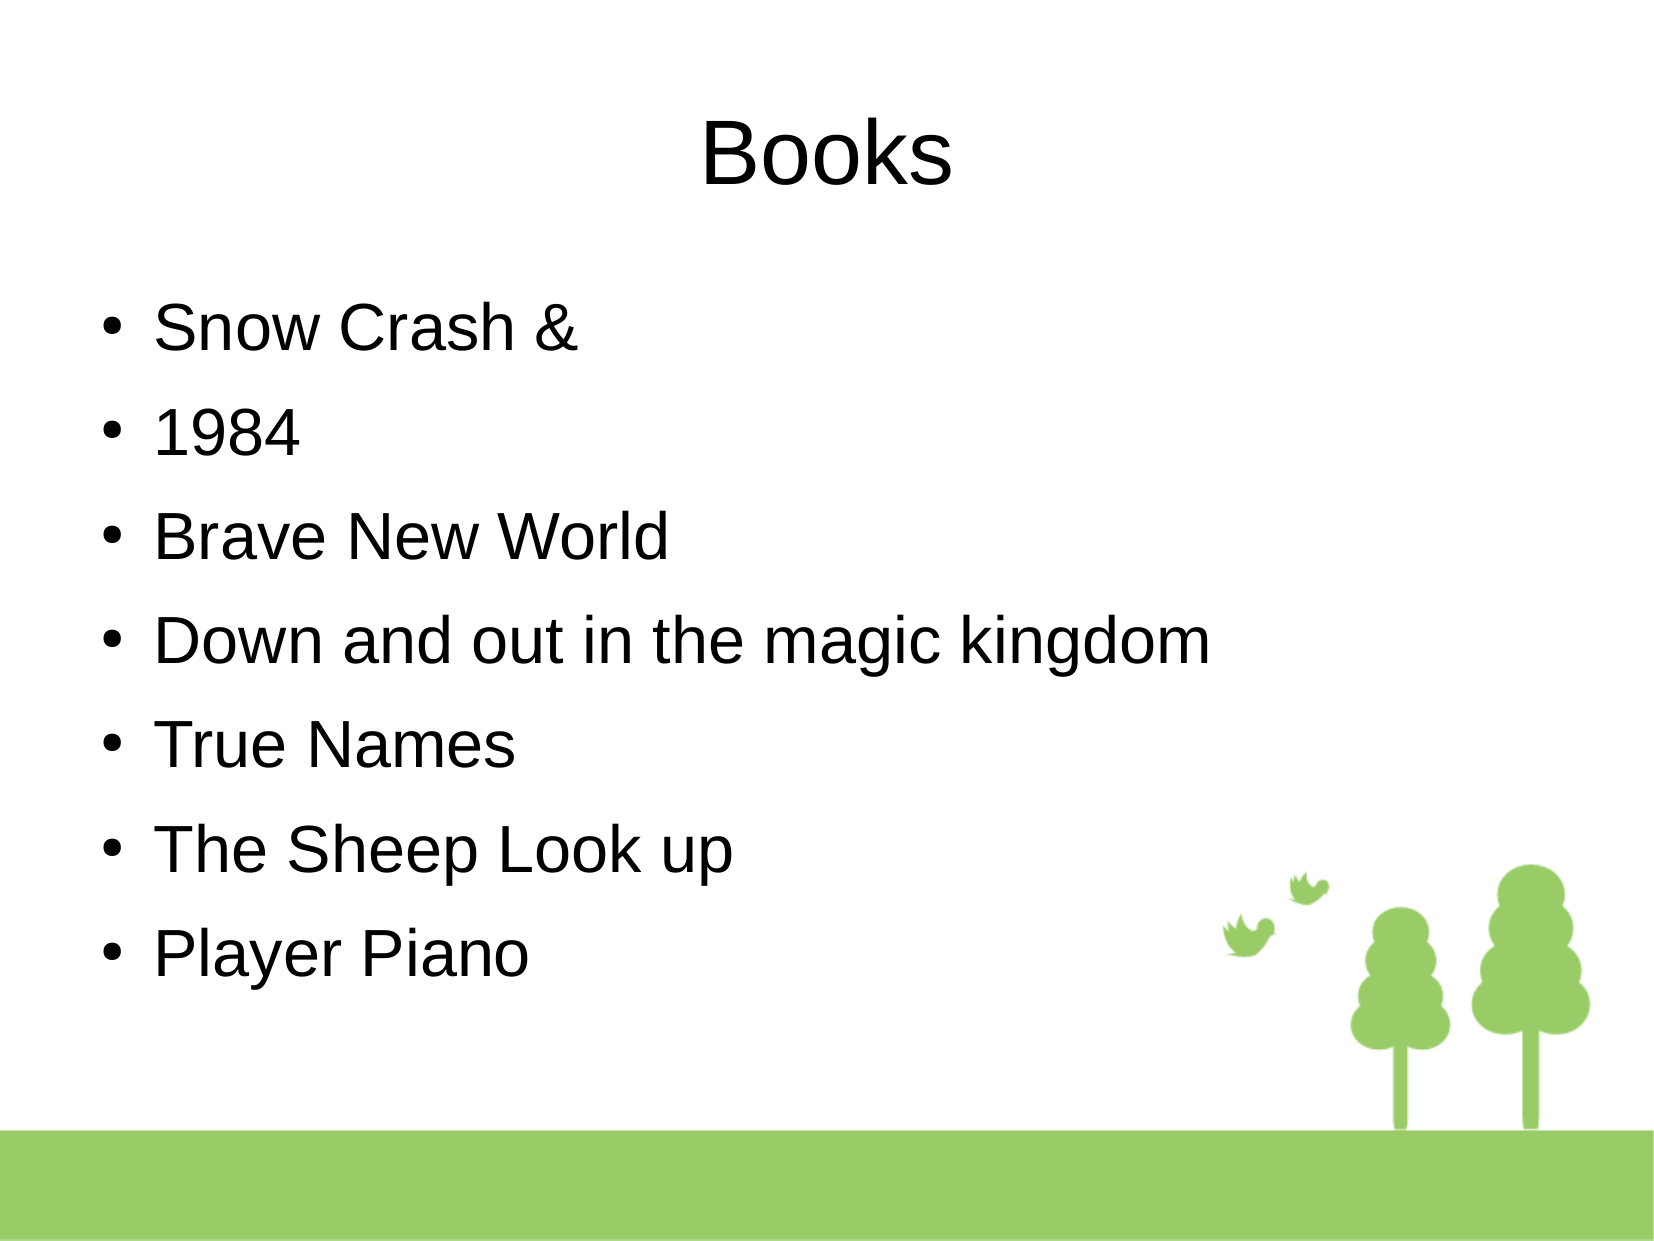

# Books
Snow Crash &
1984
Brave New World
Down and out in the magic kingdom
True Names
The Sheep Look up
Player Piano